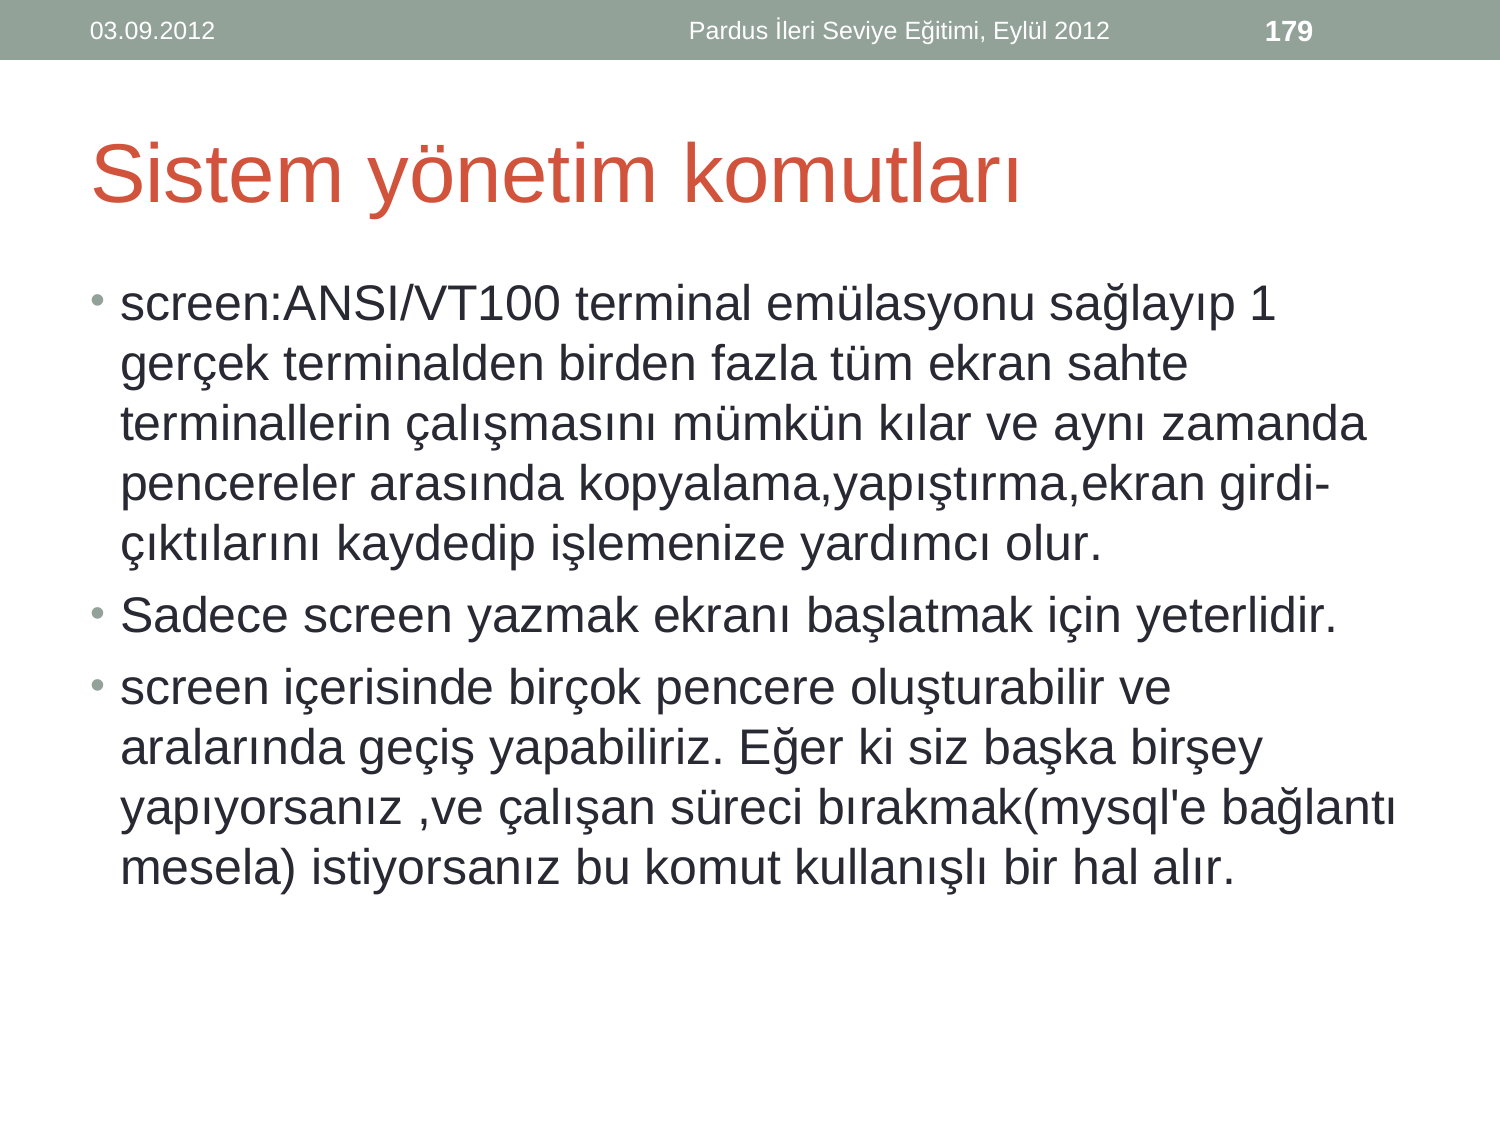

03.09.2012
Pardus İleri Seviye Eğitimi, Eylül 2012
# Sistem yönetim komutları
screen:ANSI/VT100 terminal emülasyonu sağlayıp 1 gerçek terminalden birden fazla tüm ekran sahte terminallerin çalışmasını mümkün kılar ve aynı zamanda pencereler arasında kopyalama,yapıştırma,ekran girdi-çıktılarını kaydedip işlemenize yardımcı olur.
Sadece screen yazmak ekranı başlatmak için yeterlidir.
screen içerisinde birçok pencere oluşturabilir ve aralarında geçiş yapabiliriz. Eğer ki siz başka birşey yapıyorsanız ,ve çalışan süreci bırakmak(mysql'e bağlantı mesela) istiyorsanız bu komut kullanışlı bir hal alır.